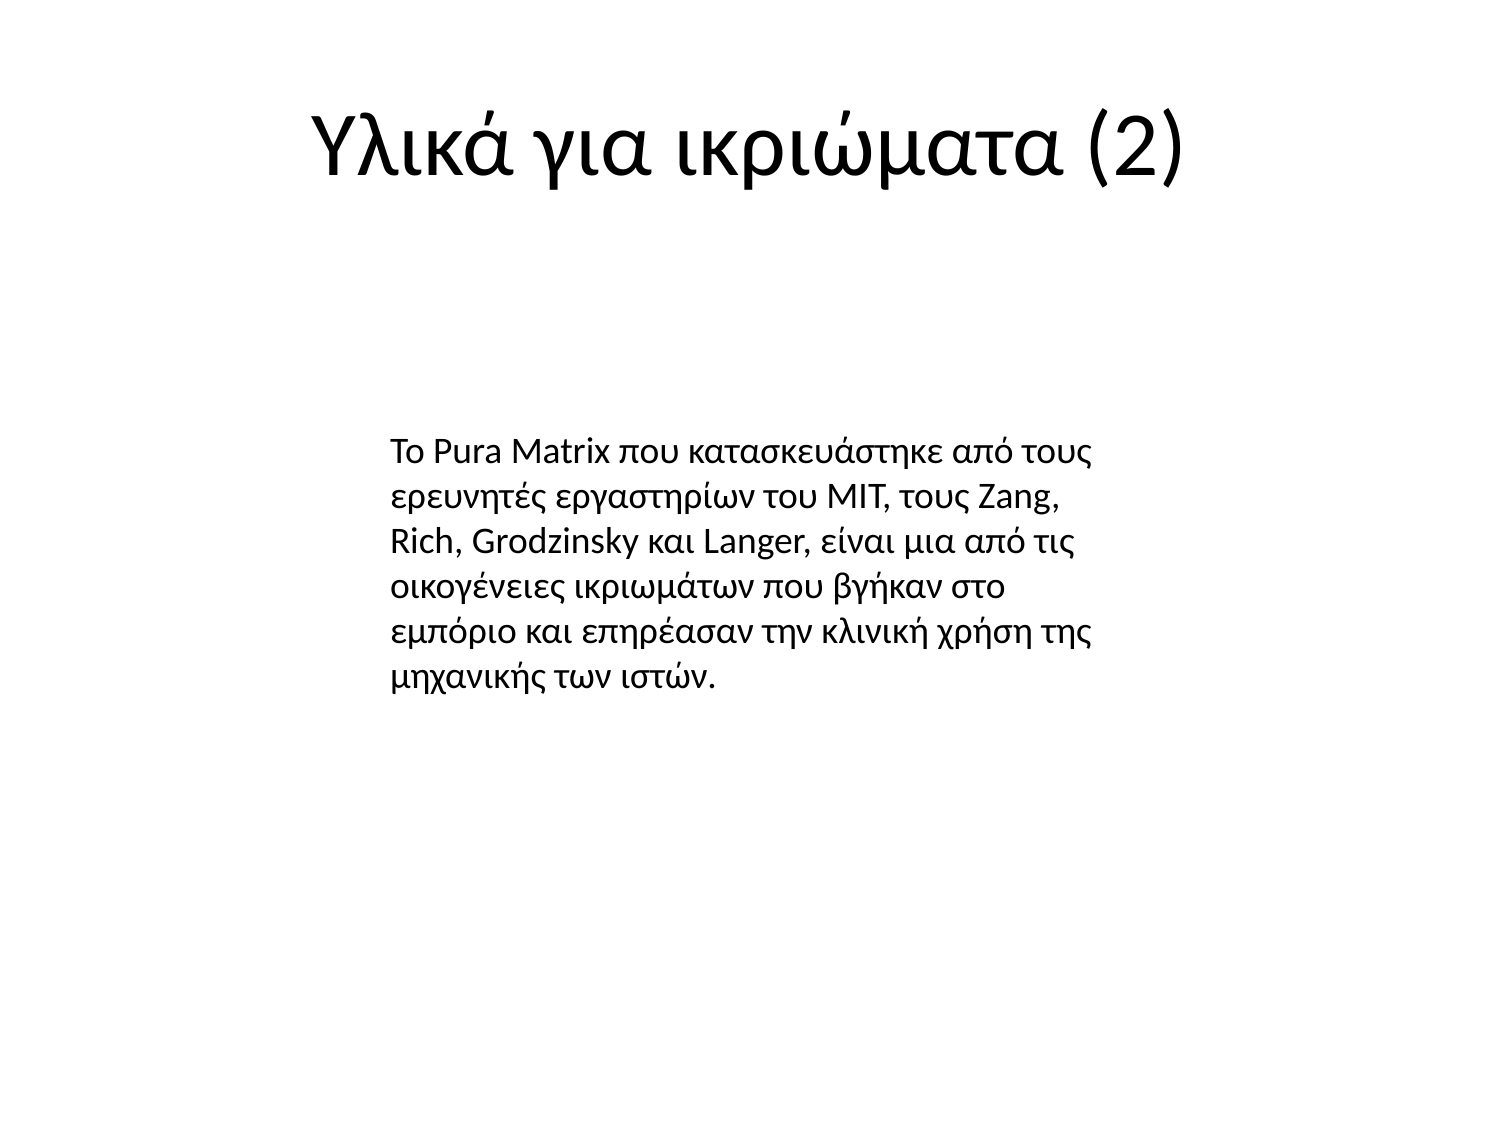

# Υλικά για ικριώματα (2)
Το Pura Matrix που κατασκευάστηκε από τους ερευνητές εργαστηρίων του ΜΙΤ, τους Zang, Rich, Grodzinsky και Langer, είναι μια από τις οικογένειες ικριωμάτων που βγήκαν στο εμπόριο και επηρέασαν την κλινική χρήση της μηχανικής των ιστών.